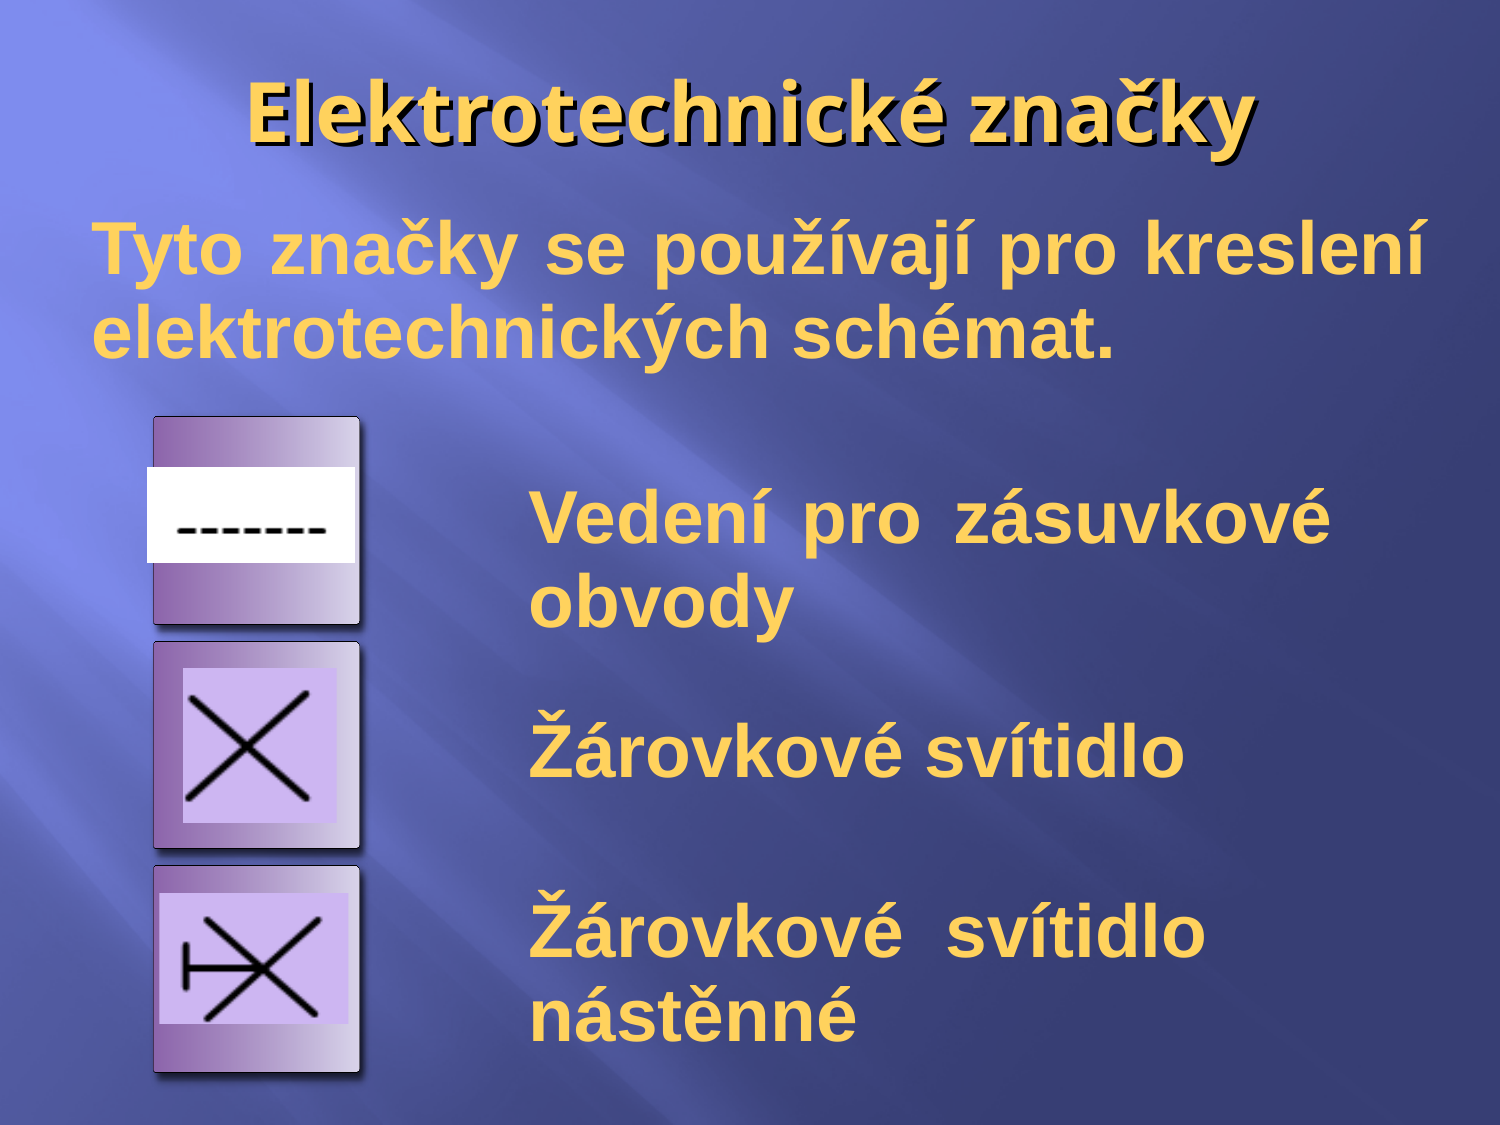

# Elektrotechnické značky
Tyto značky se používají pro kreslení elektrotechnických schémat.
Vedení pro zásuvkové obvody
Žárovkové svítidlo
Žárovkové svítidlo nástěnné